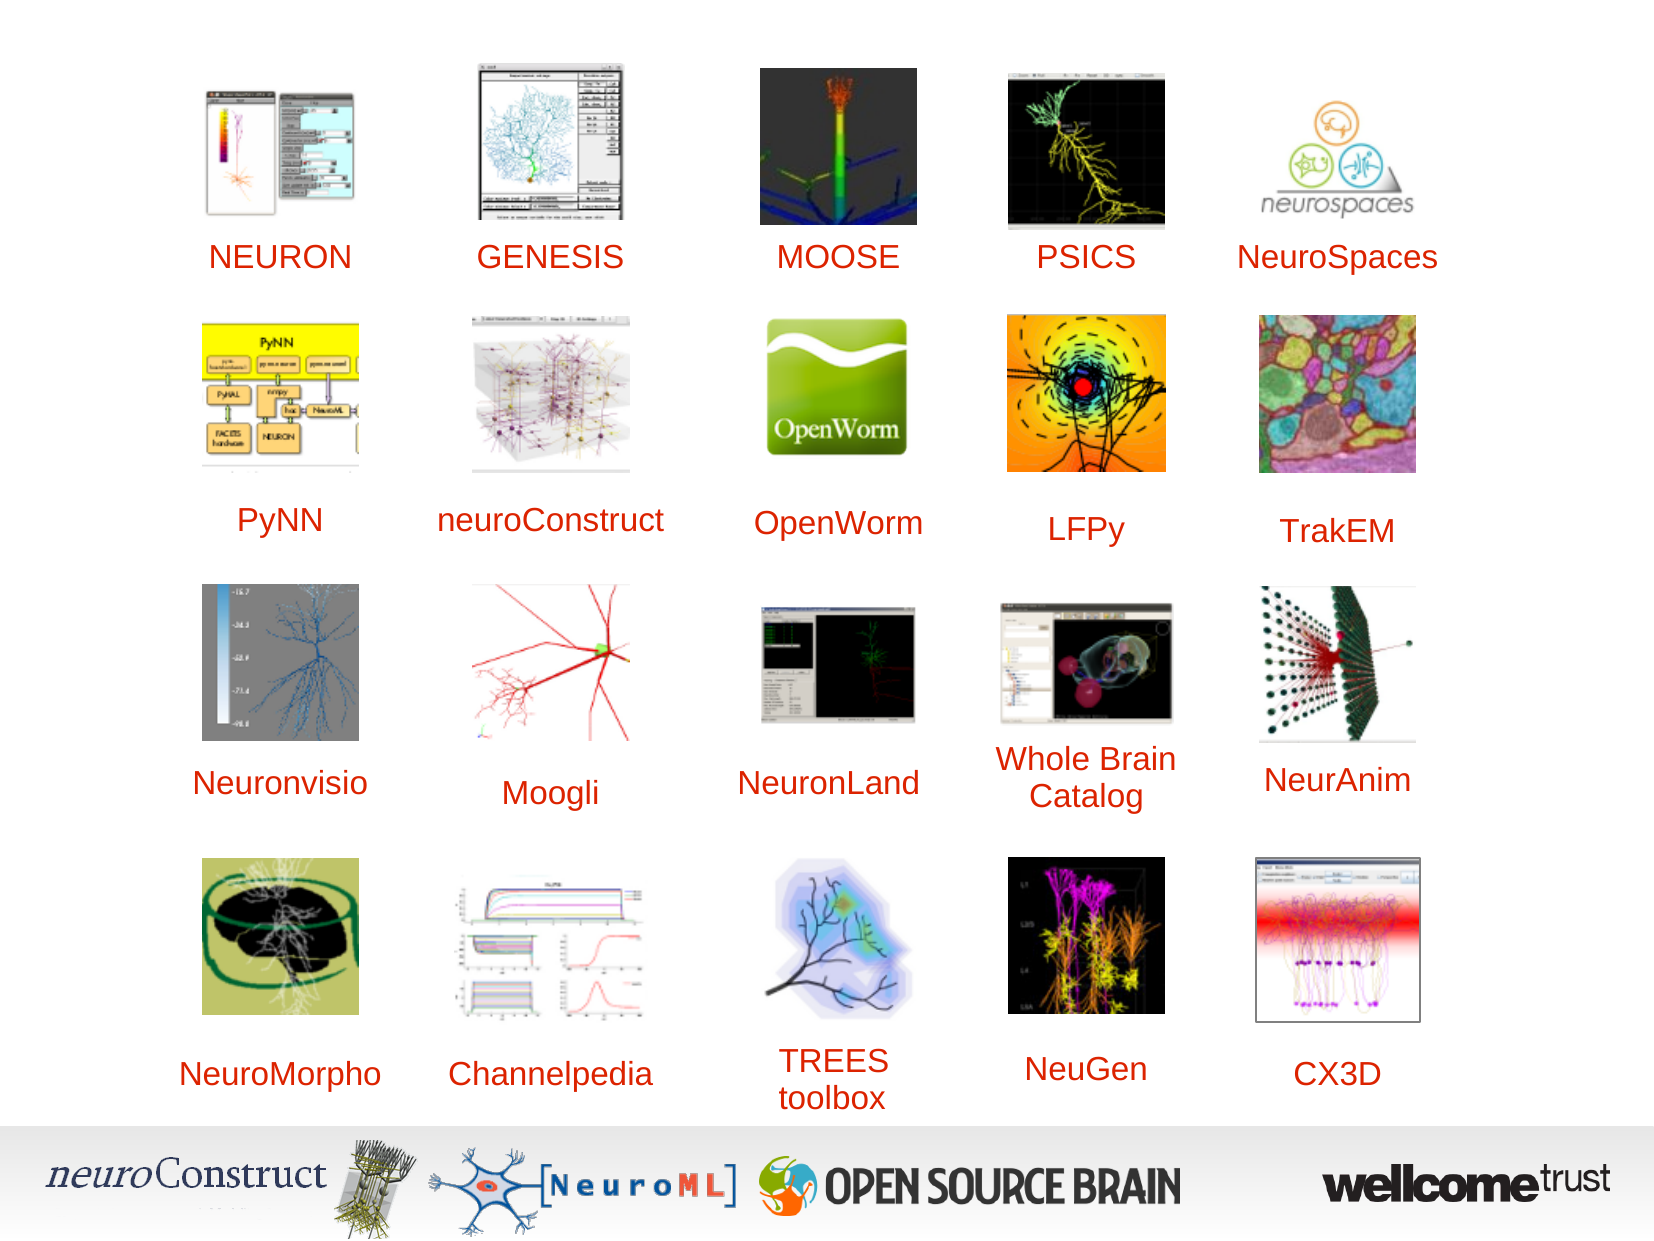

NEURON
GENESIS
MOOSE
PSICS
NeuroSpaces
PyNN
neuroConstruct
OpenWorm
LFPy
TrakEM
Whole Brain
Catalog
NeurAnim
Neuronvisio
NeuronLand
Moogli
TREES
toolbox
NeuGen
NeuroMorpho
Channelpedia
CX3D
http://www.opensourcebrain.org